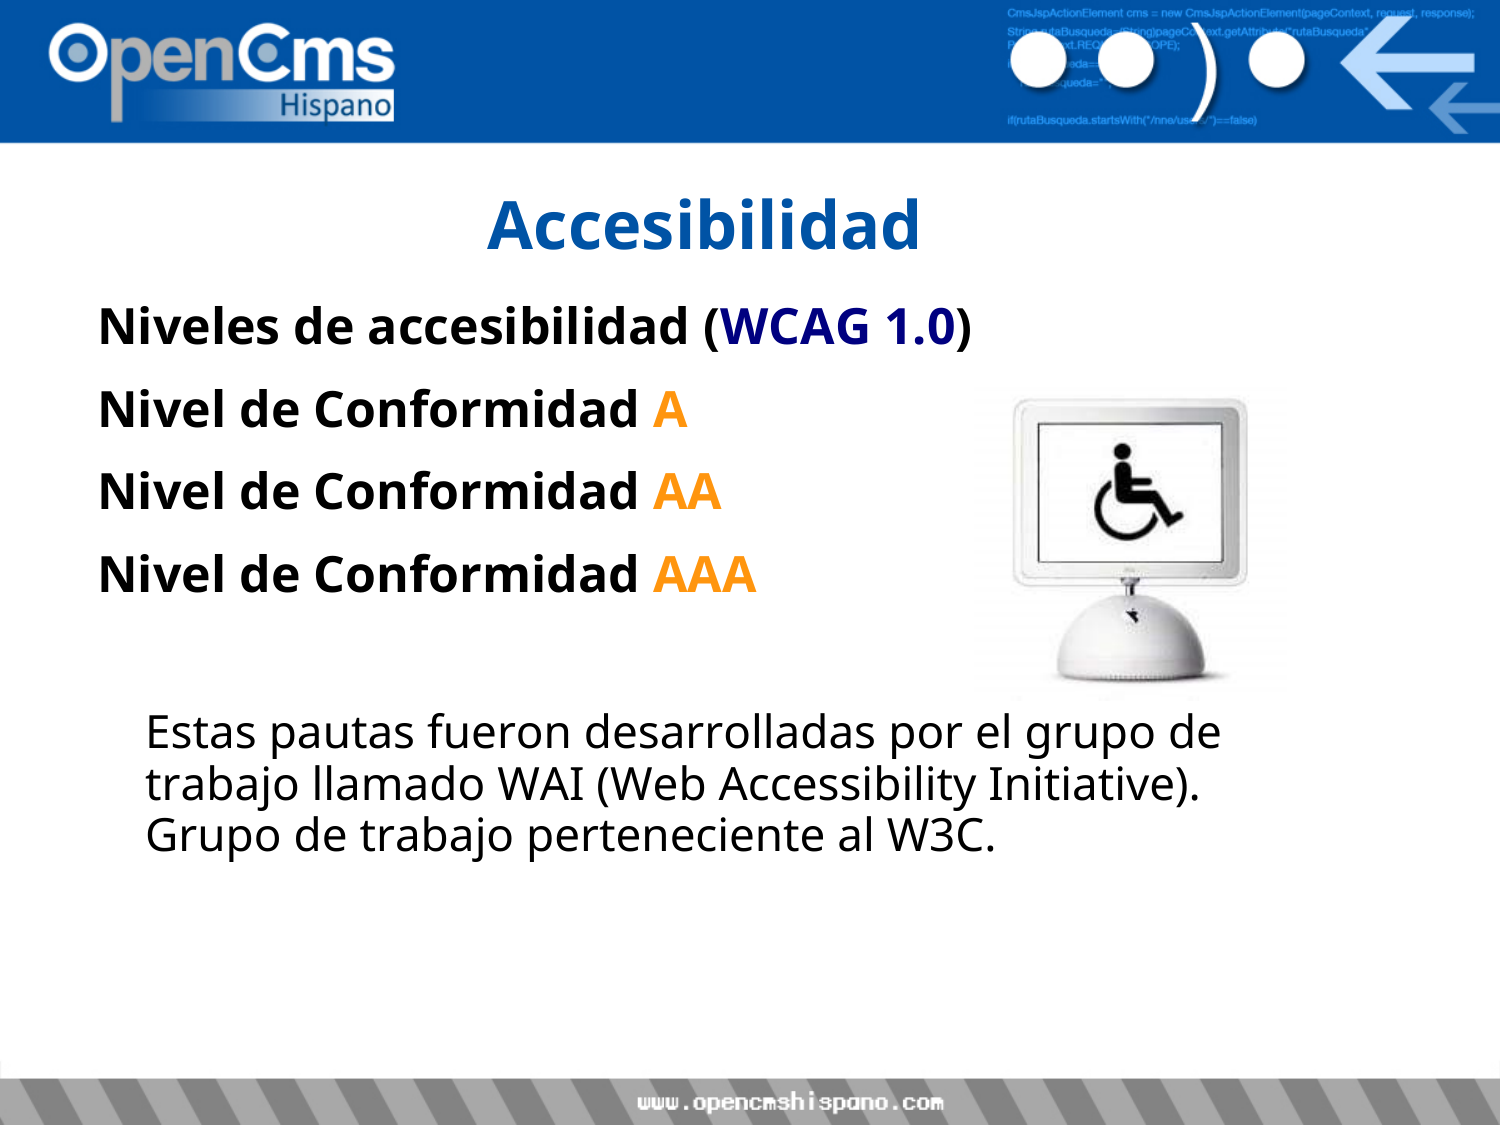

Accesibilidad
Niveles de accesibilidad (WCAG 1.0)
Nivel de Conformidad A
Nivel de Conformidad AA
Nivel de Conformidad AAA
	Estas pautas fueron desarrolladas por el grupo de trabajo llamado WAI (Web Accessibility Initiative). Grupo de trabajo perteneciente al W3C.